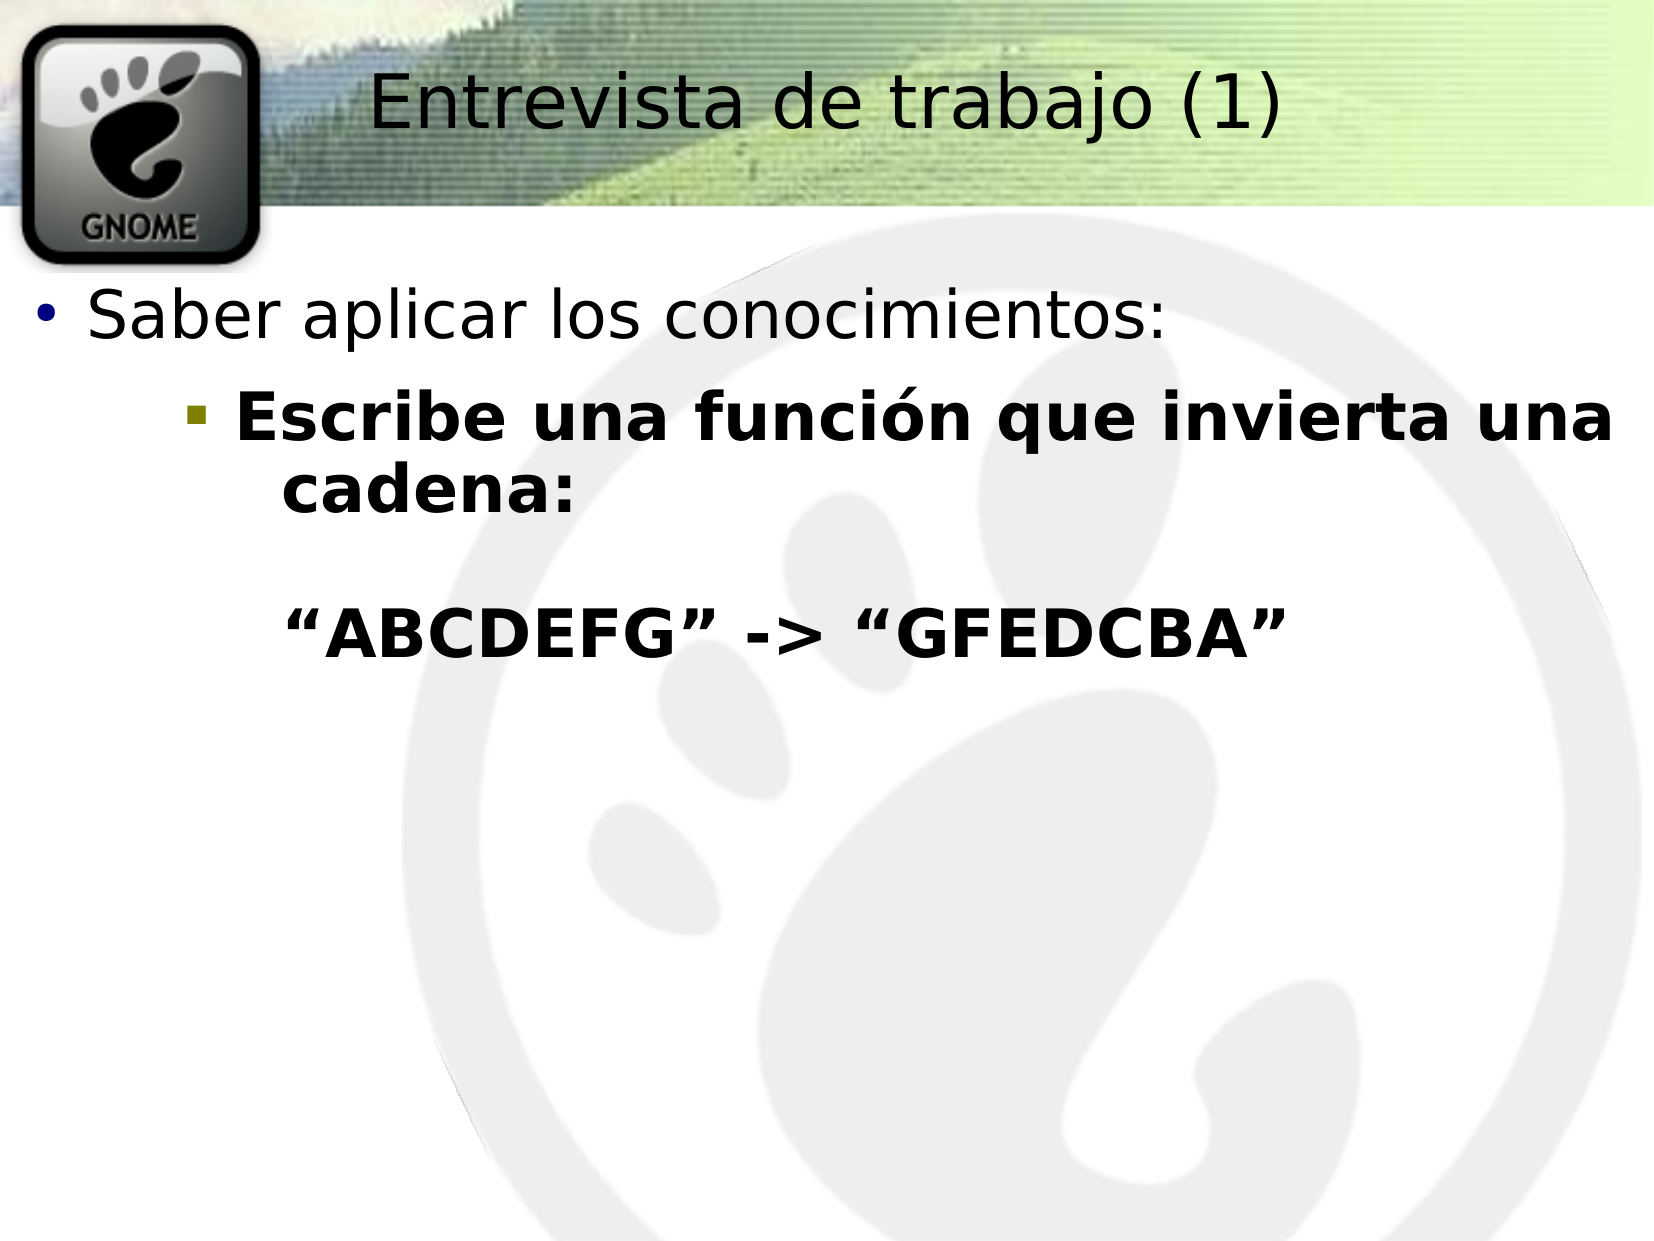

# Entrevista de trabajo (1)
Saber aplicar los conocimientos:
Escribe una función que invierta una cadena:
“ABCDEFG” -> “GFEDCBA”